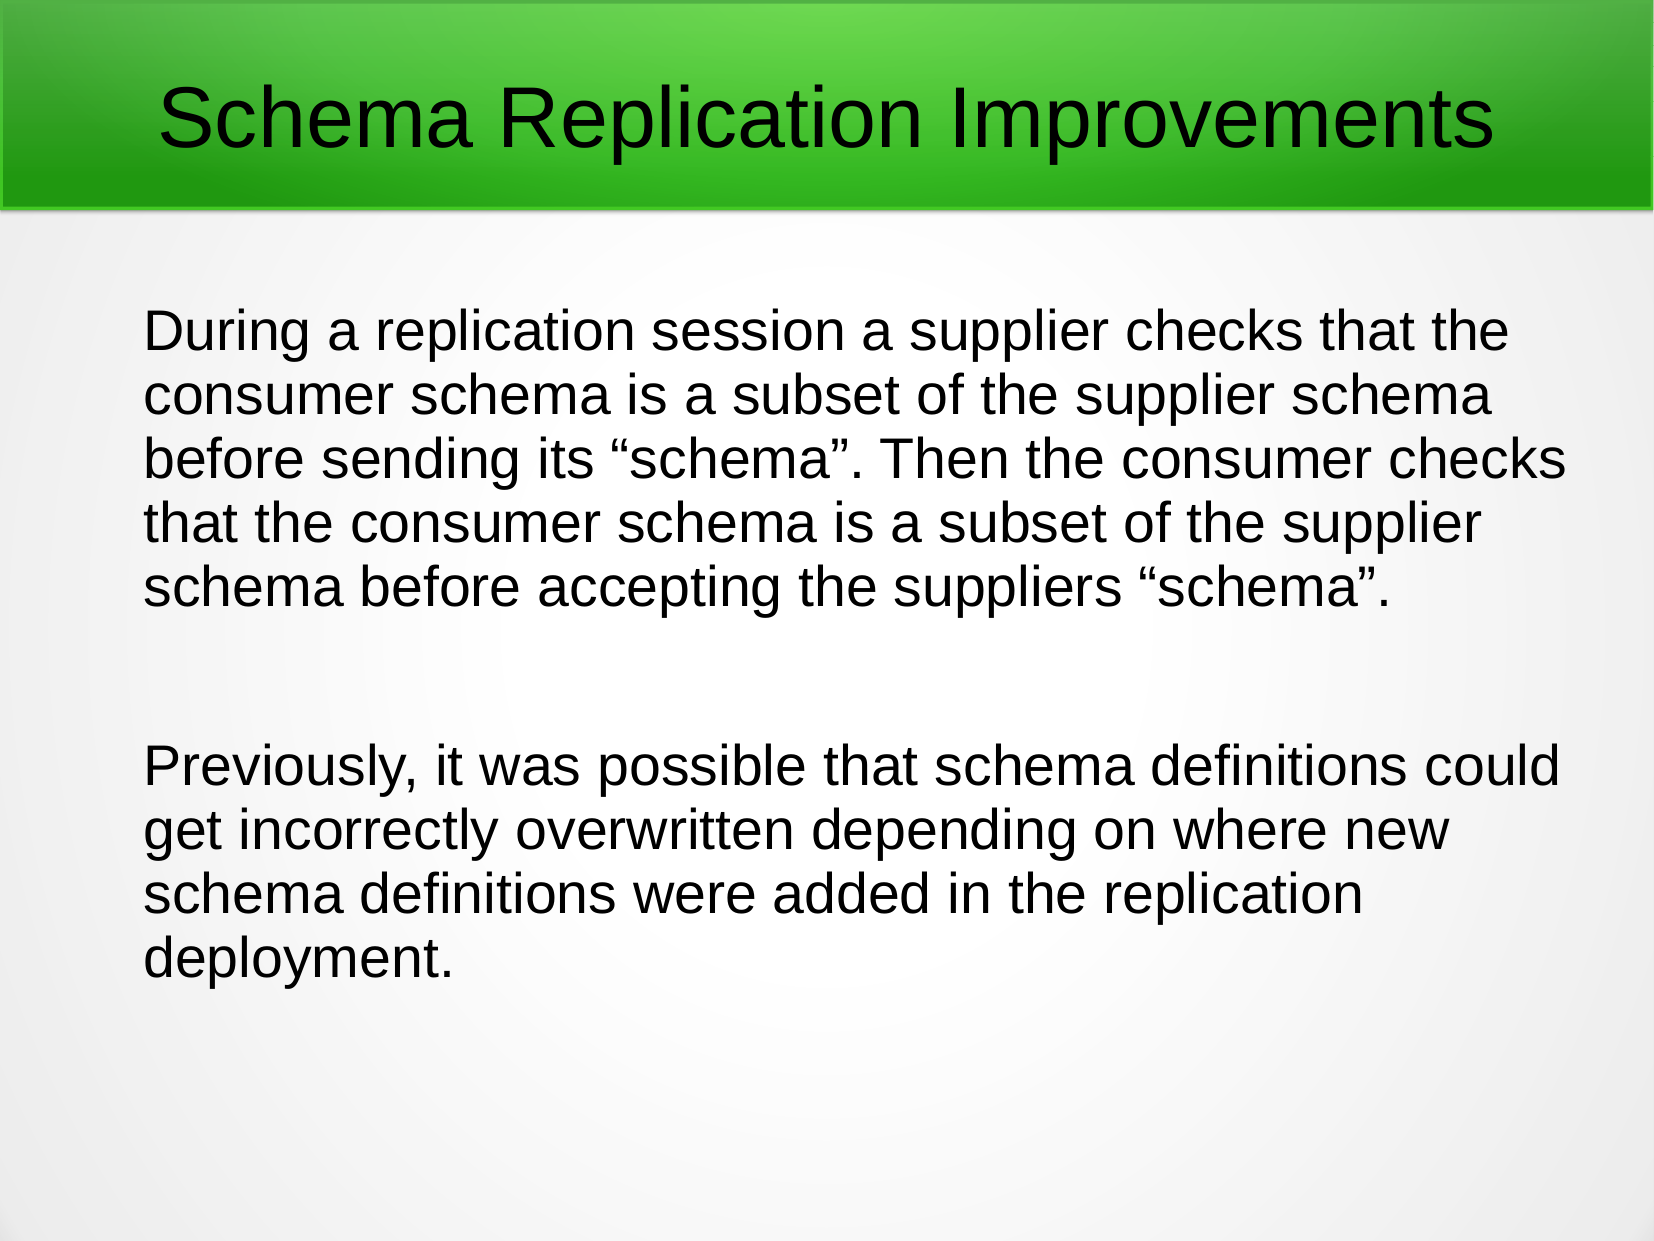

# Schema Replication Improvements
During a replication session a supplier checks that the consumer schema is a subset of the supplier schema before sending its “schema”. Then the consumer checks that the consumer schema is a subset of the supplier schema before accepting the suppliers “schema”.
Previously, it was possible that schema definitions could get incorrectly overwritten depending on where new schema definitions were added in the replication deployment.